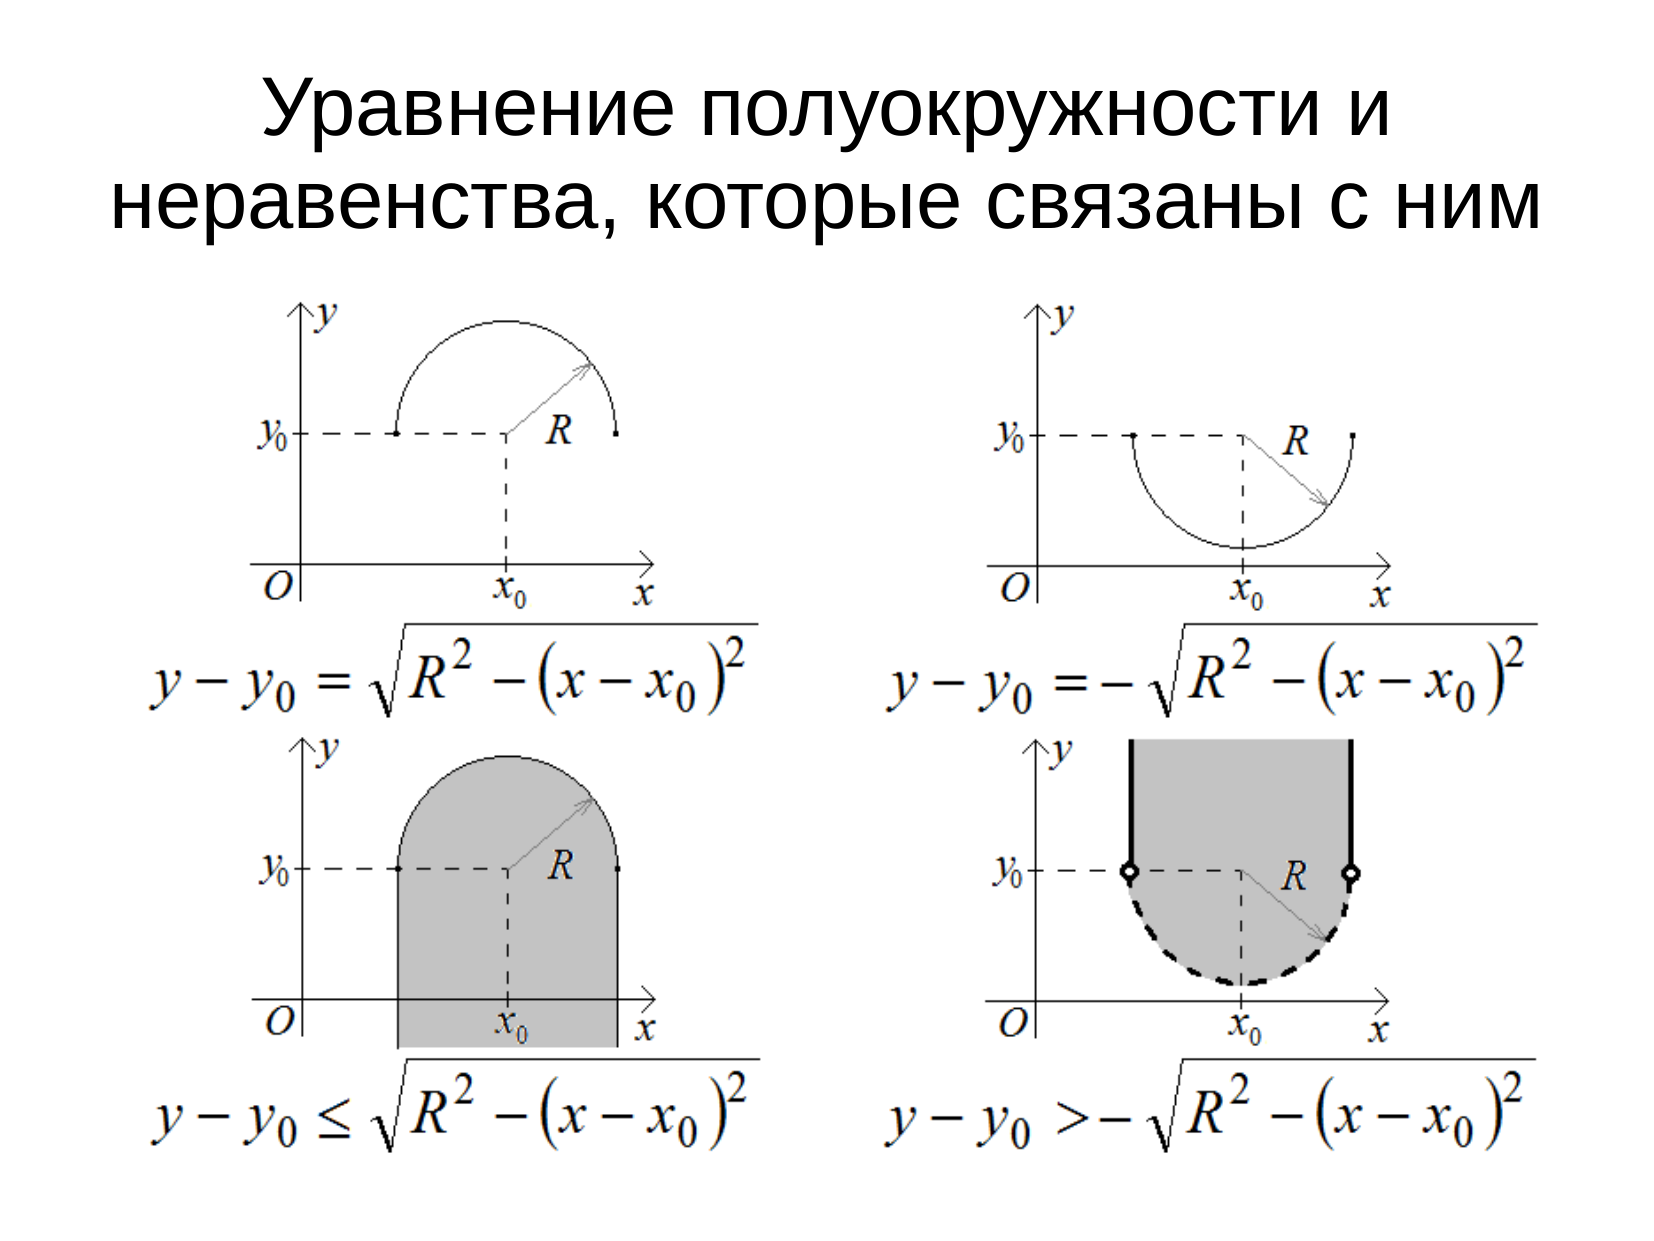

# Уравнение полуокружности и неравенства, которые связаны с ним